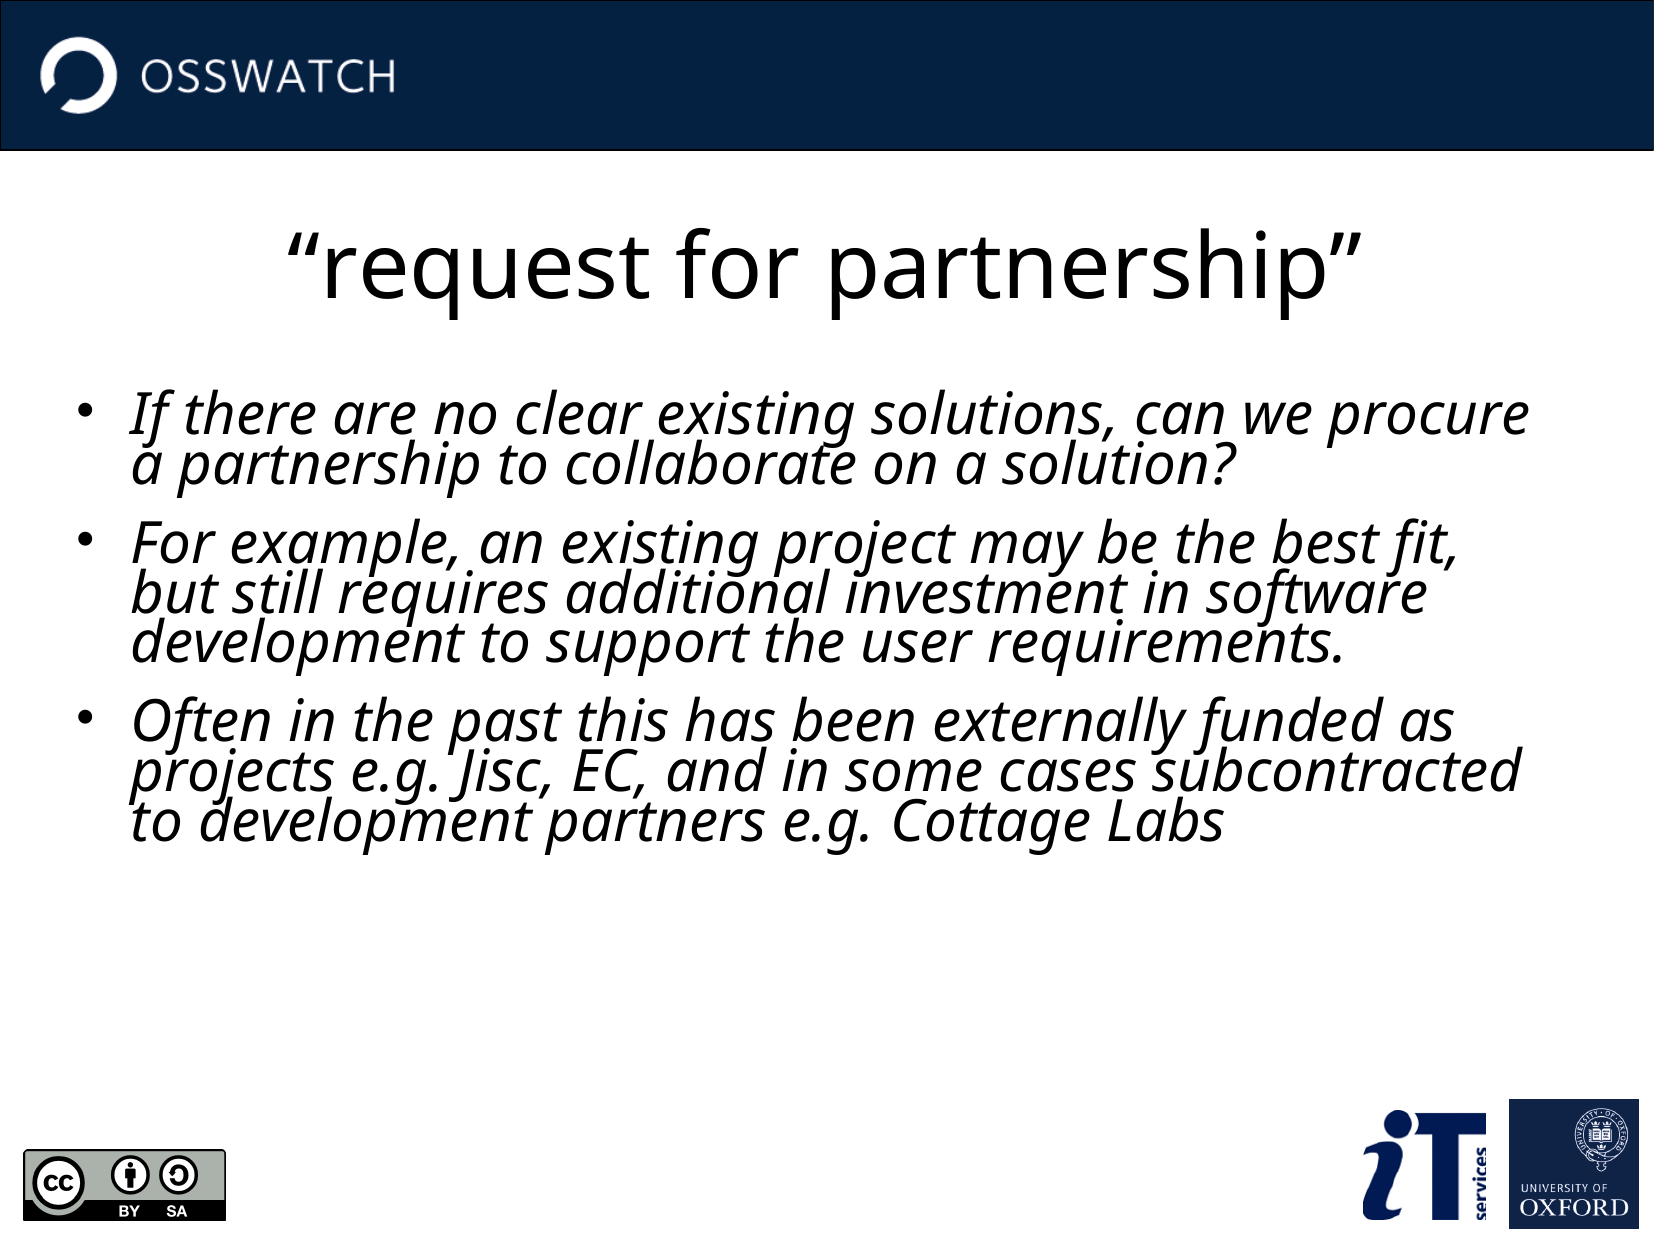

# “request for partnership”
If there are no clear existing solutions, can we procure a partnership to collaborate on a solution?
For example, an existing project may be the best fit, but still requires additional investment in software development to support the user requirements.
Often in the past this has been externally funded as projects e.g. Jisc, EC, and in some cases subcontracted to development partners e.g. Cottage Labs